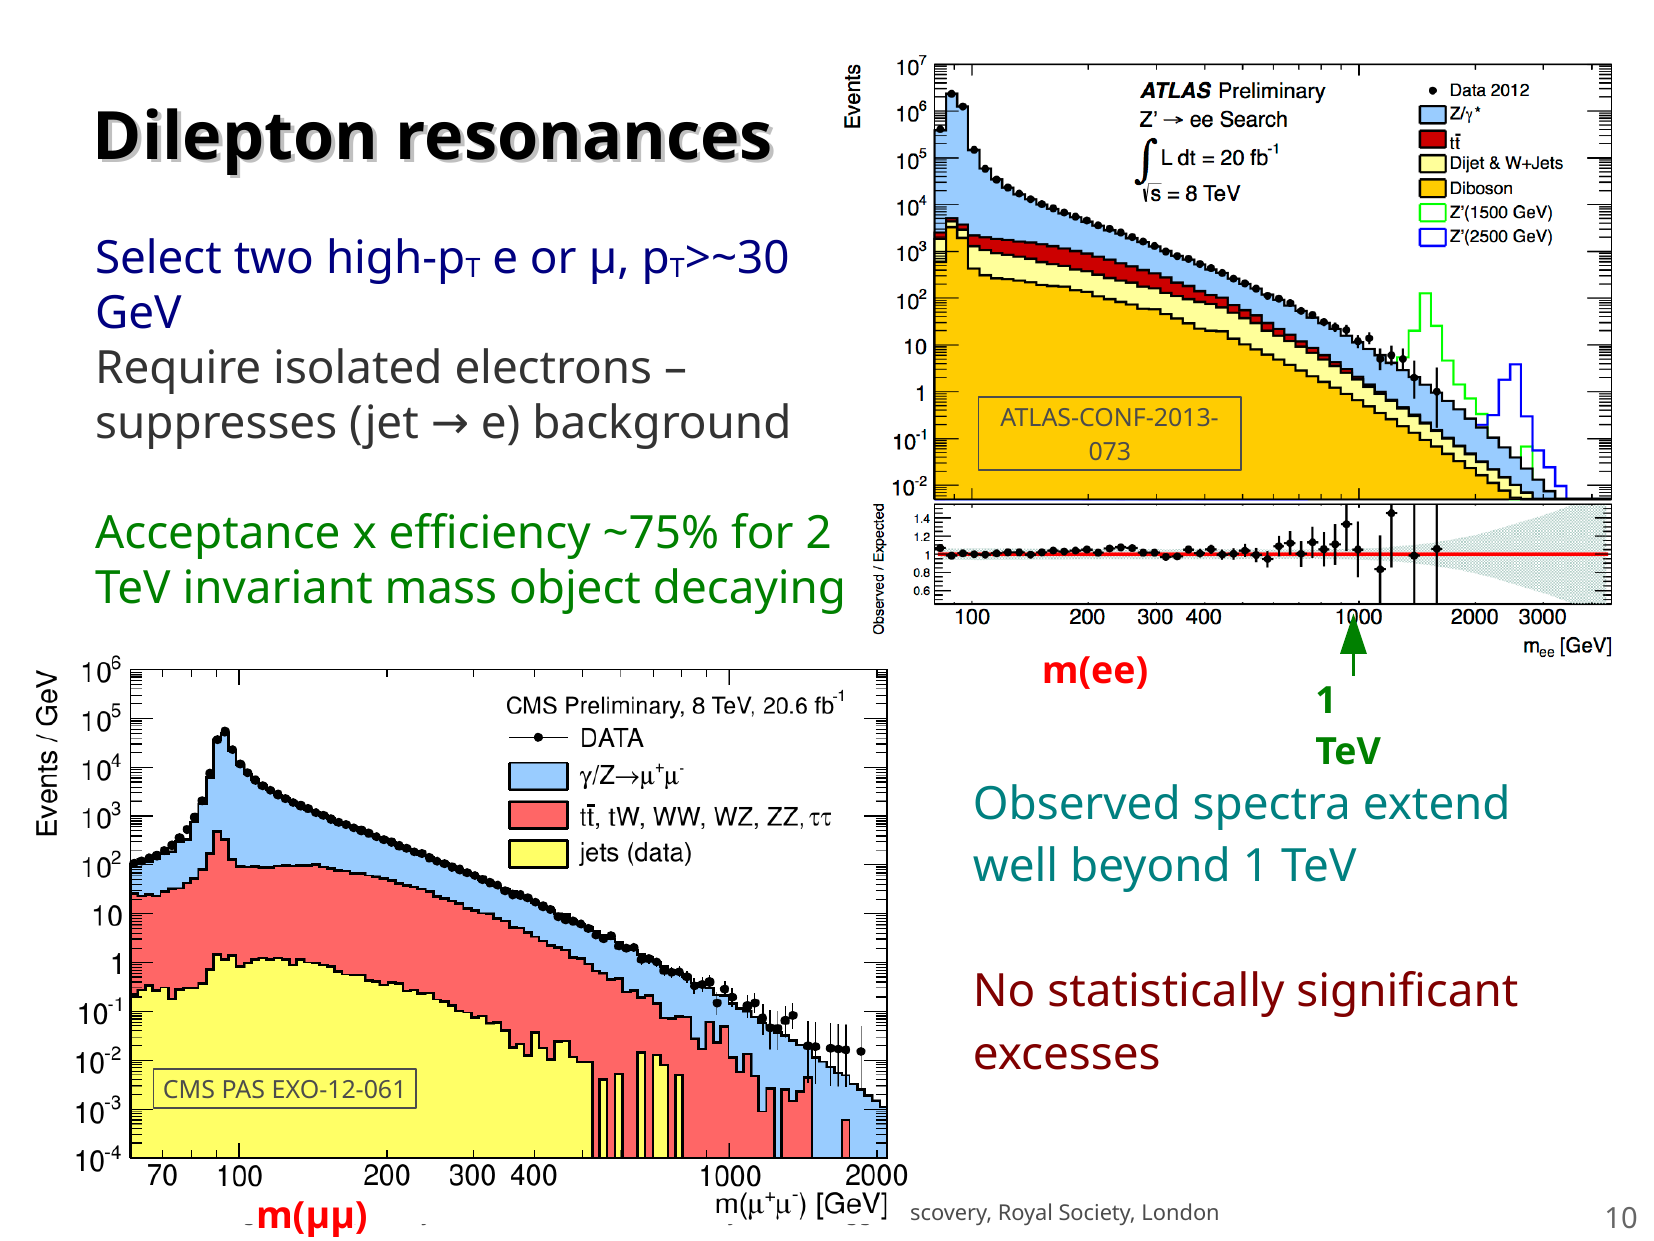

Dilepton resonances
Select two high-pT e or µ, pT>~30 GeV
Require isolated electrons – suppresses (jet → e) background
Acceptance x efficiency ~75% for 2 TeV invariant mass object decaying
ATLAS-CONF-2013-073
m(ee)
1 TeV
Observed spectra extend well beyond 1 TeV
No statistically significant excesses
CMS PAS EXO-12-061
m(µµ)